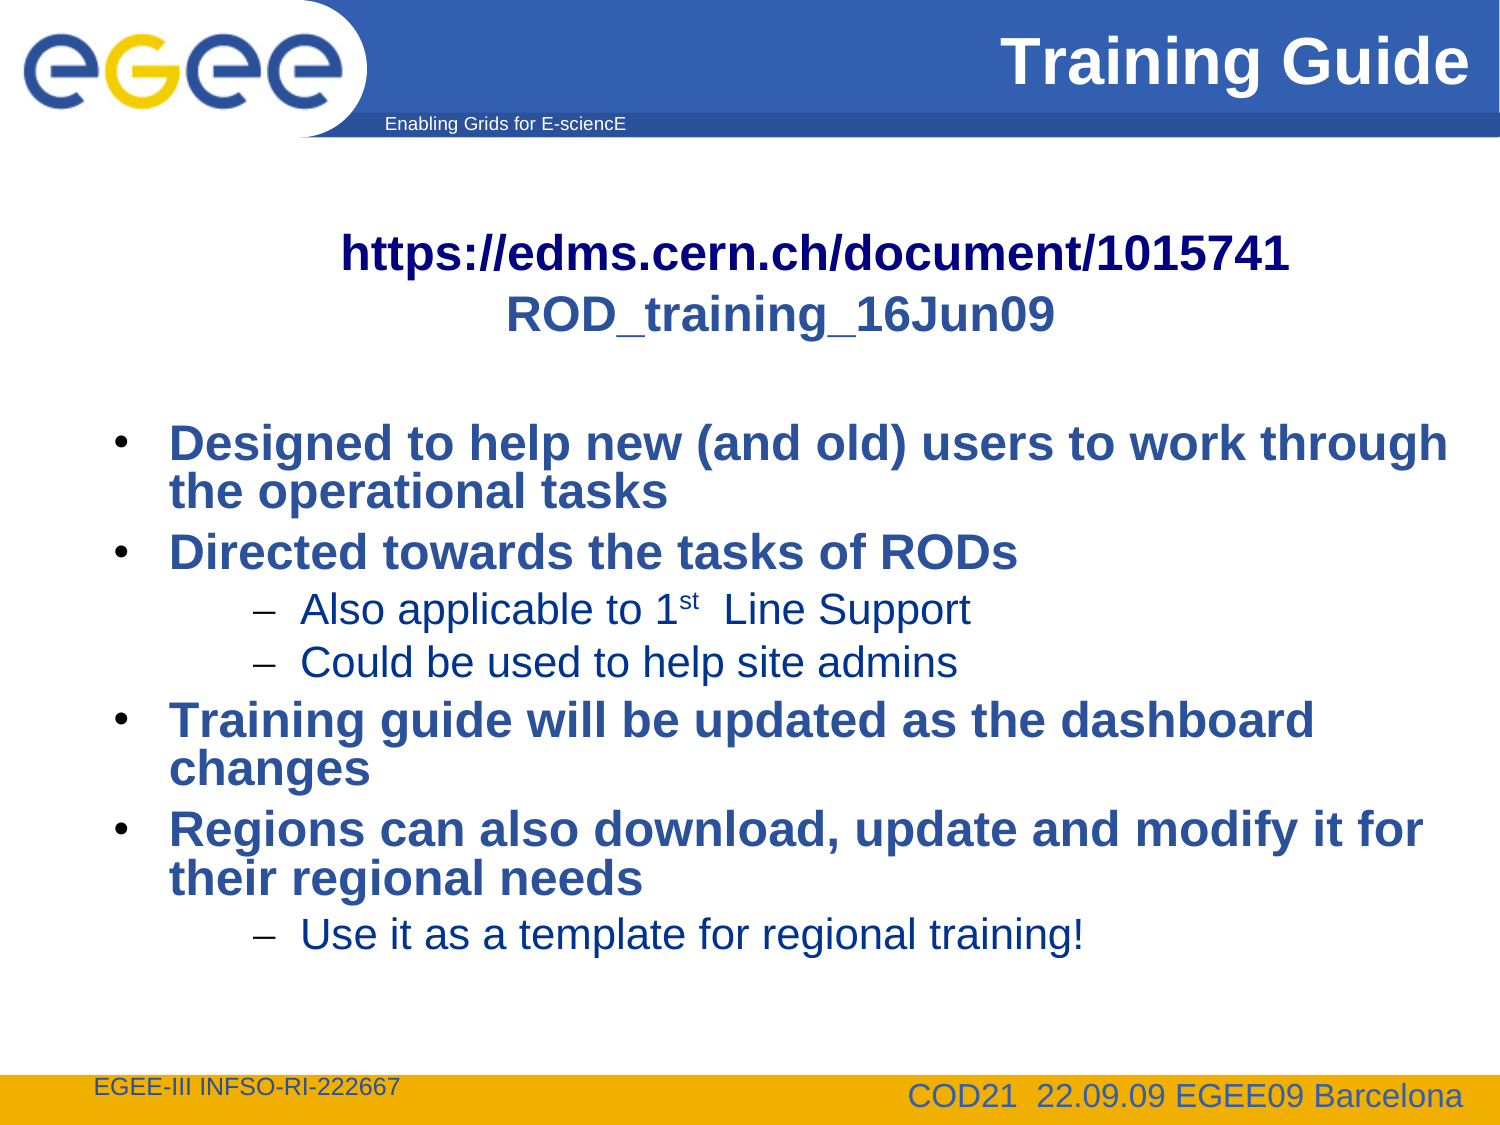

# Training Guide
https://edms.cern.ch/document/1015741
ROD_training_16Jun09
Designed to help new (and old) users to work through the operational tasks
Directed towards the tasks of RODs
Also applicable to 1st Line Support
Could be used to help site admins
Training guide will be updated as the dashboard changes
Regions can also download, update and modify it for their regional needs
Use it as a template for regional training!